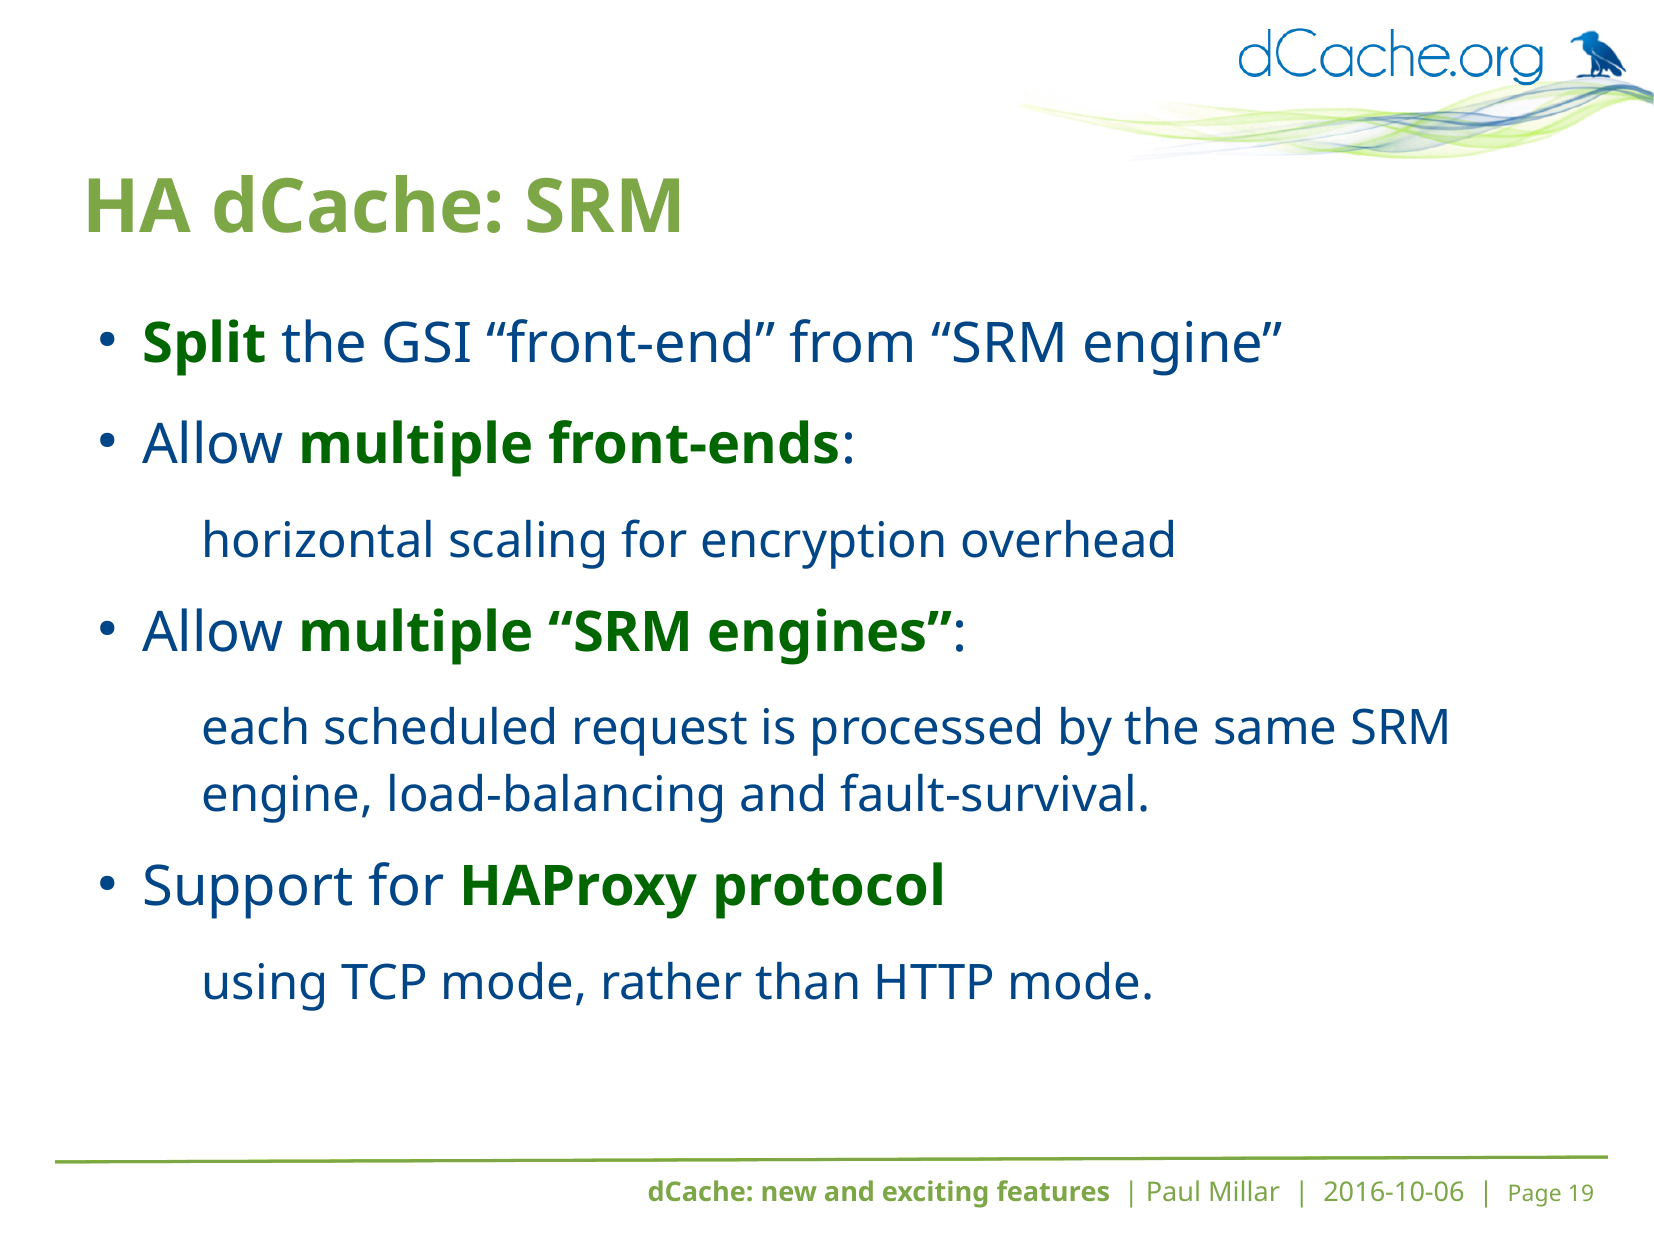

# HA dCache: SRM
Split the GSI “front-end” from “SRM engine”
Allow multiple front-ends:
horizontal scaling for encryption overhead
Allow multiple “SRM engines”:
each scheduled request is processed by the same SRM engine, load-balancing and fault-survival.
Support for HAProxy protocol
using TCP mode, rather than HTTP mode.
19